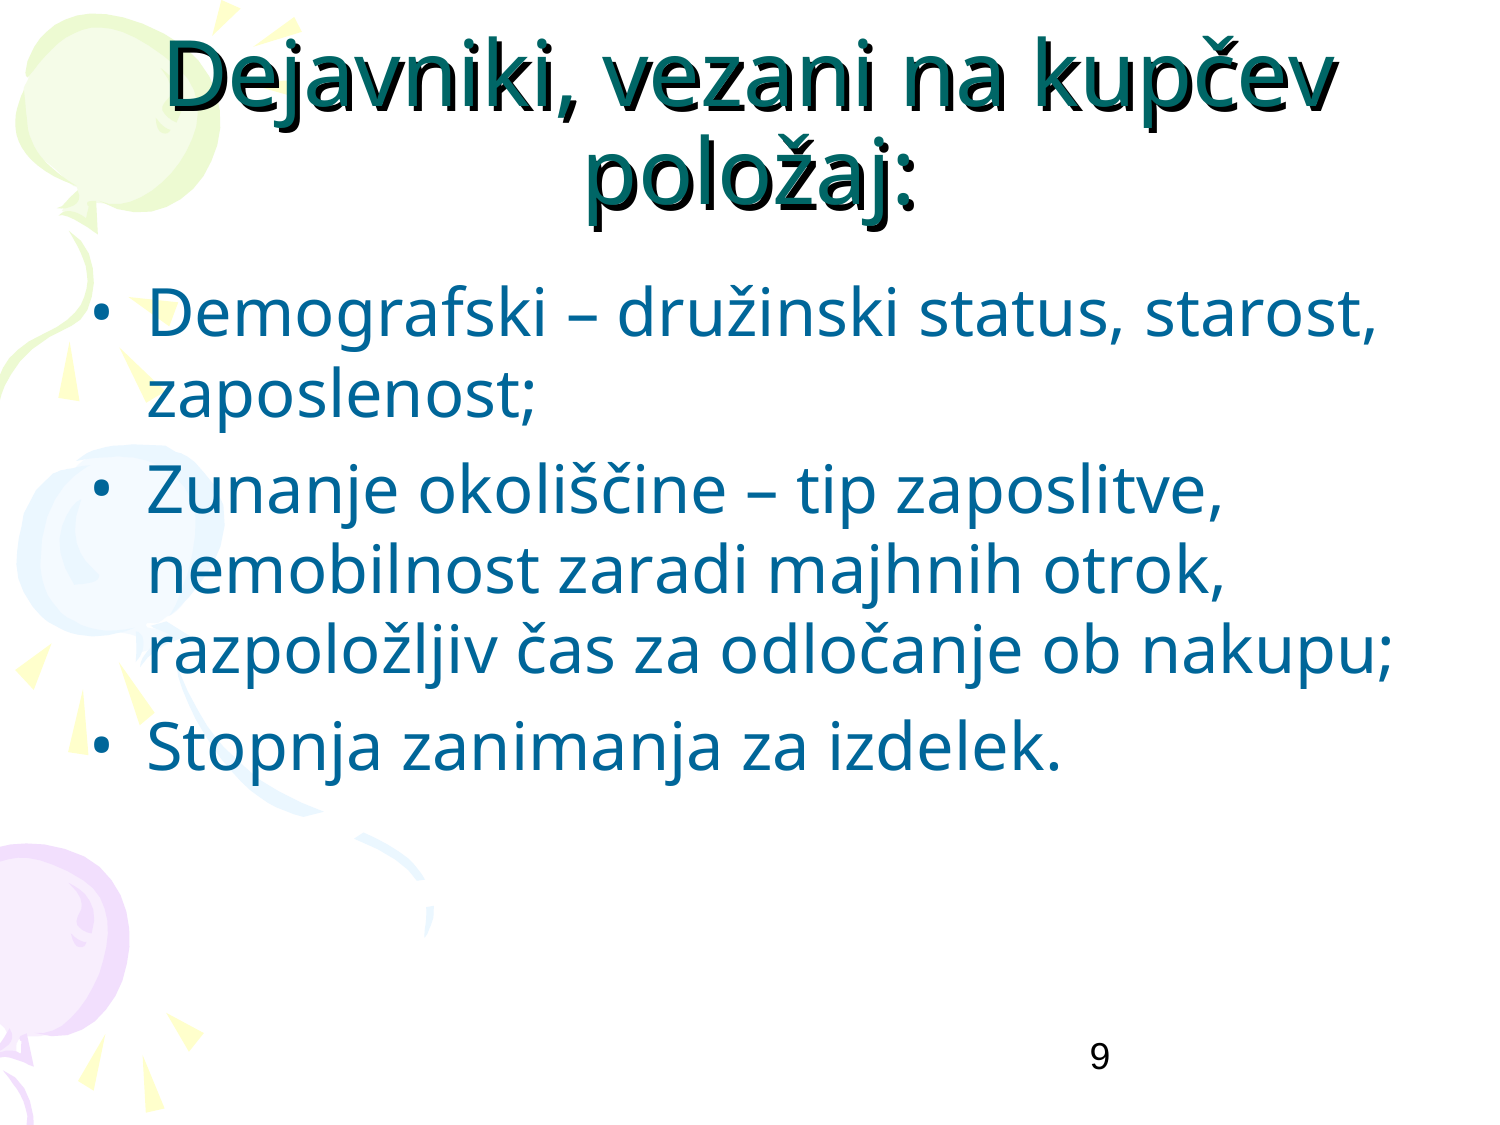

# Dejavniki, vezani na kupčev položaj:
Demografski – družinski status, starost, zaposlenost;
Zunanje okoliščine – tip zaposlitve, nemobilnost zaradi majhnih otrok, razpoložljiv čas za odločanje ob nakupu;
Stopnja zanimanja za izdelek.
9